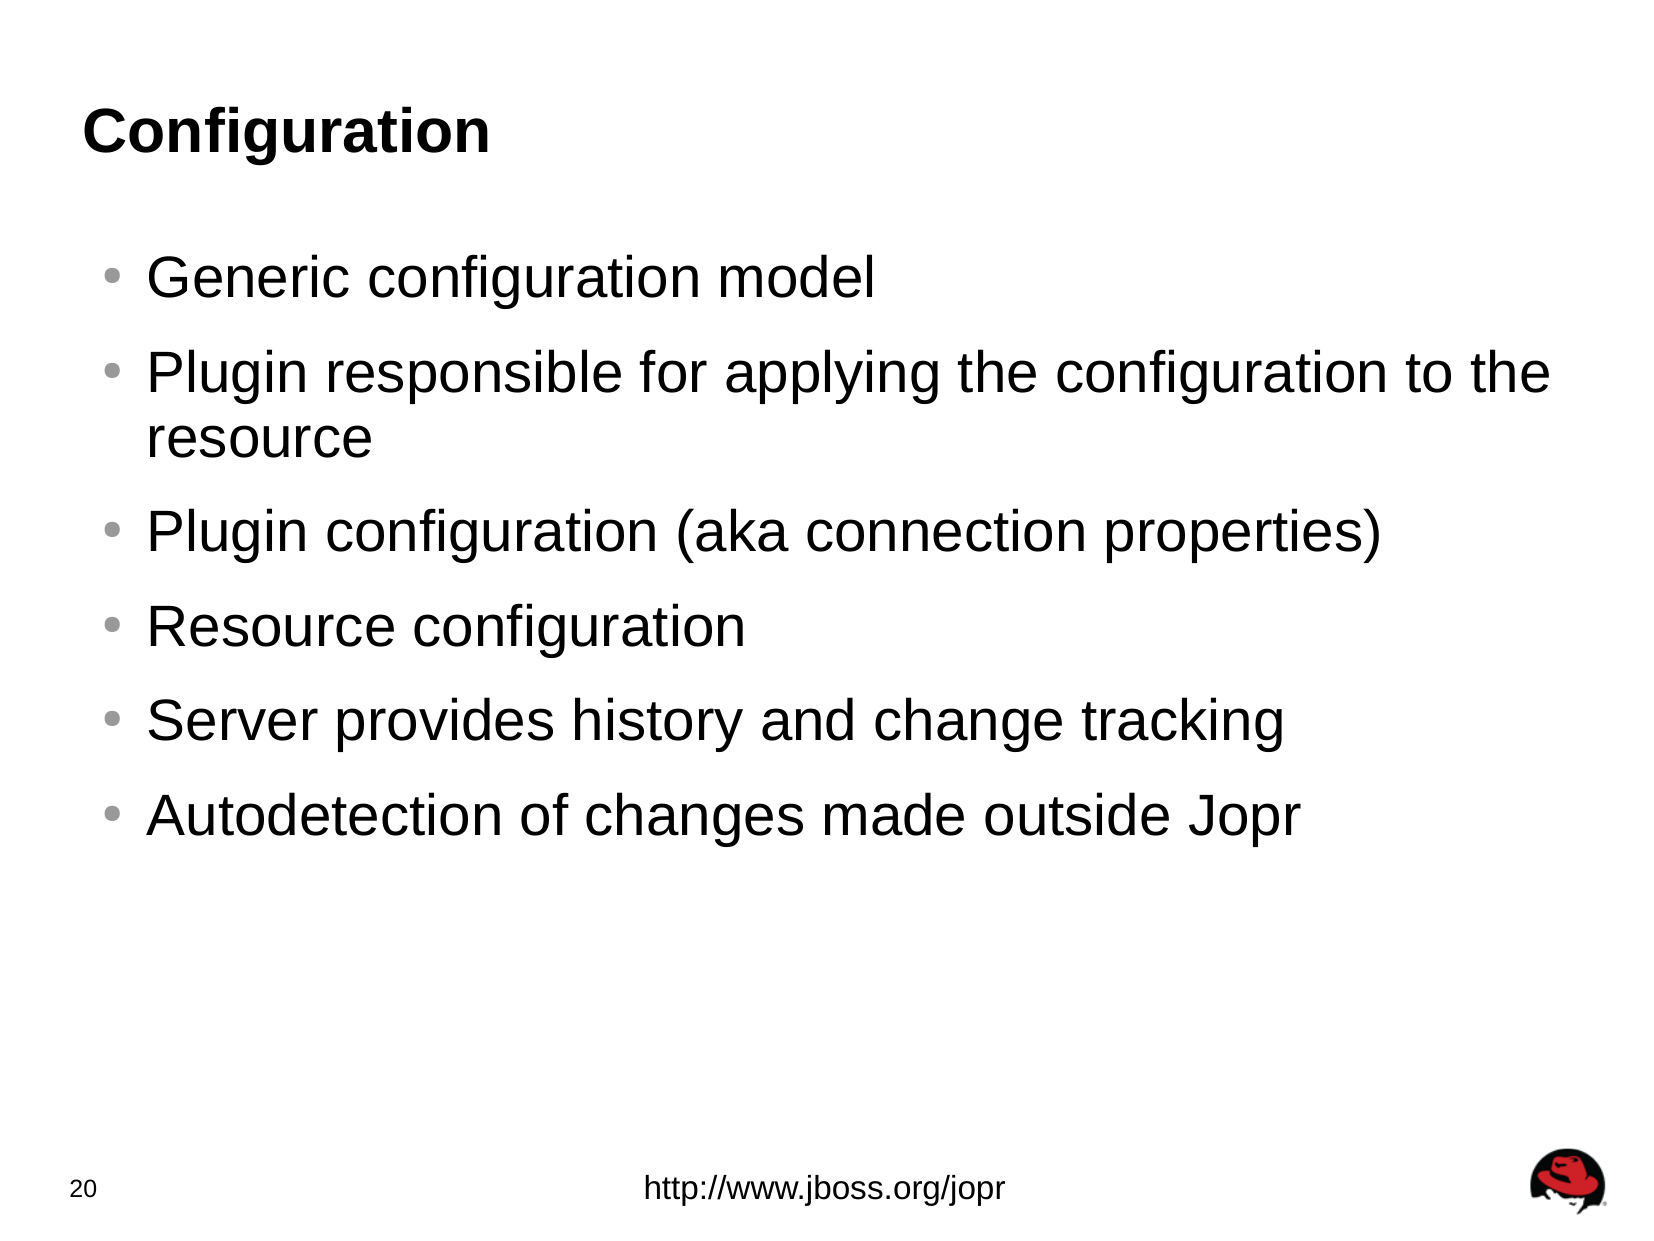

# Configuration
Generic configuration model
Plugin responsible for applying the configuration to the resource
Plugin configuration (aka connection properties)
Resource configuration
Server provides history and change tracking
Autodetection of changes made outside Jopr